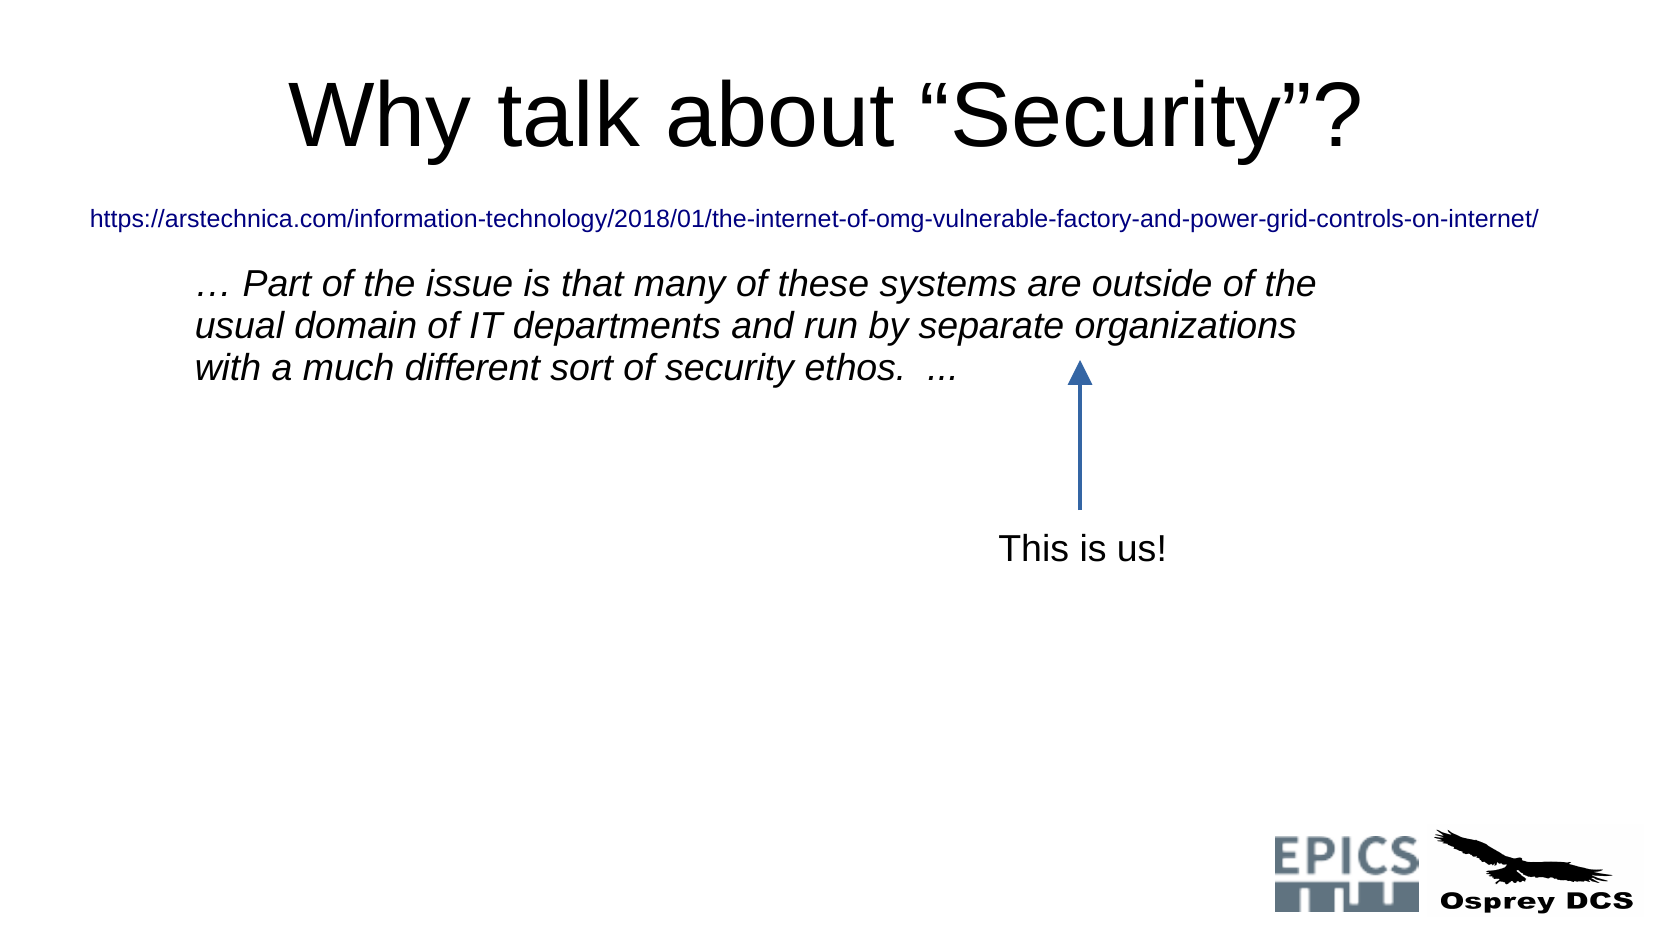

# Why talk about “Security”?
https://arstechnica.com/information-technology/2018/01/the-internet-of-omg-vulnerable-factory-and-power-grid-controls-on-internet/
… Part of the issue is that many of these systems are outside of the usual domain of IT departments and run by separate organizations with a much different sort of security ethos. ...
This is us!